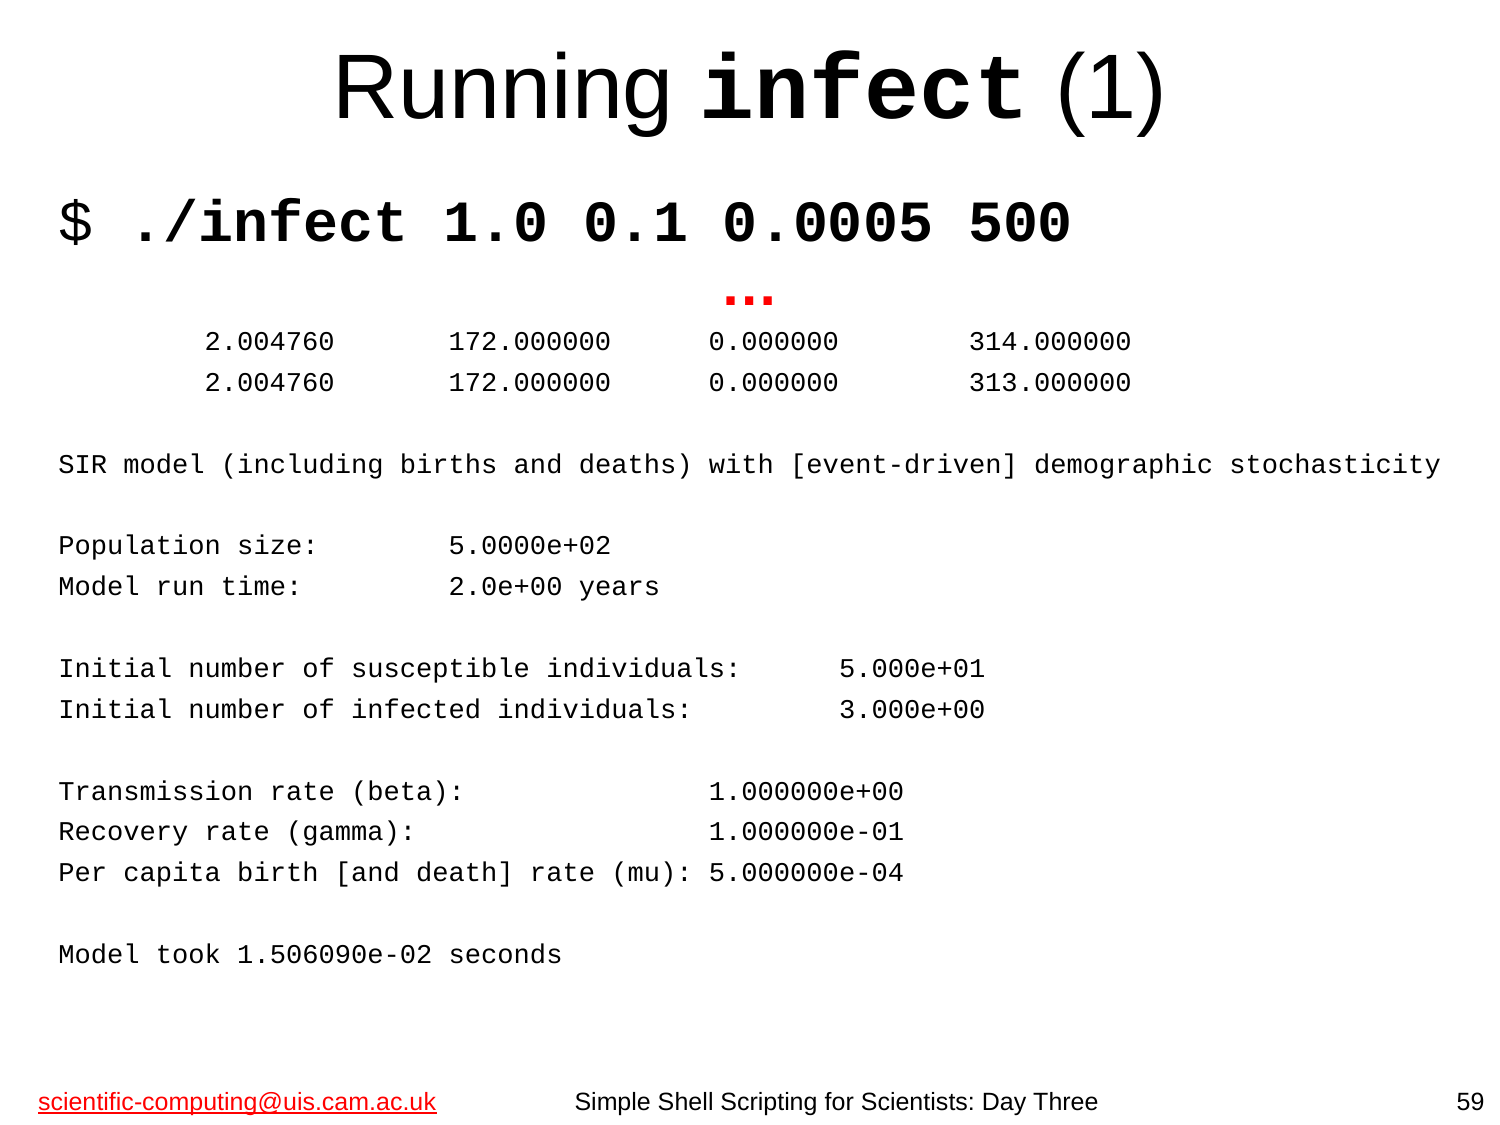

# Running infect (1)
$ ./infect 1.0 0.1 0.0005 500
…
 2.004760 172.000000 0.000000 314.000000
 2.004760 172.000000 0.000000 313.000000
SIR model (including births and deaths) with [event-driven] demographic stochasticity
Population size: 5.0000e+02
Model run time: 2.0e+00 years
Initial number of susceptible individuals: 5.000e+01
Initial number of infected individuals: 3.000e+00
Transmission rate (beta): 1.000000e+00
Recovery rate (gamma): 1.000000e-01
Per capita birth [and death] rate (mu): 5.000000e-04
Model took 1.506090e-02 seconds
escience-support@ucs.cam.ac.uk	Simple Shell Scripting for Scientists: Day Two
59